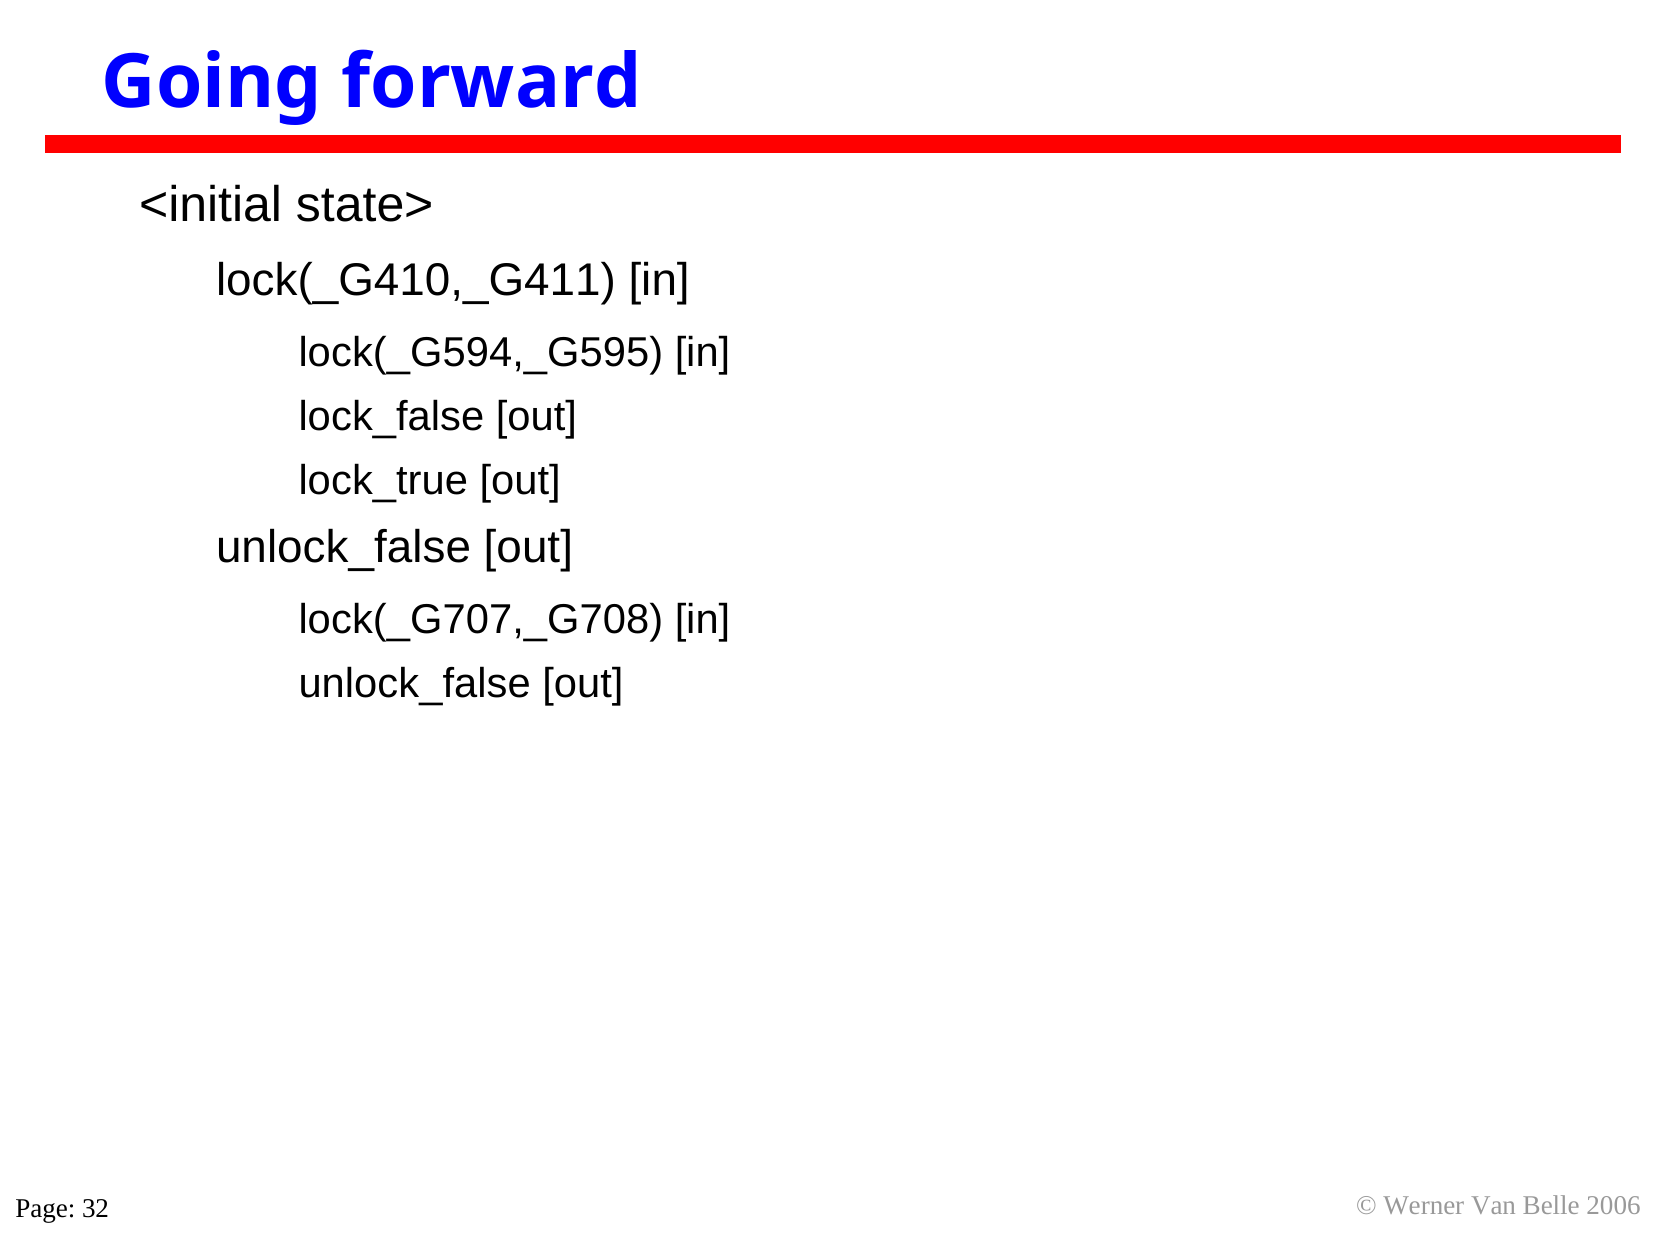

# Going forward
<initial state>
lock(_G410,_G411) [in]
lock(_G594,_G595) [in]
lock_false [out]
lock_true [out]
unlock_false [out]
lock(_G707,_G708) [in]
unlock_false [out]